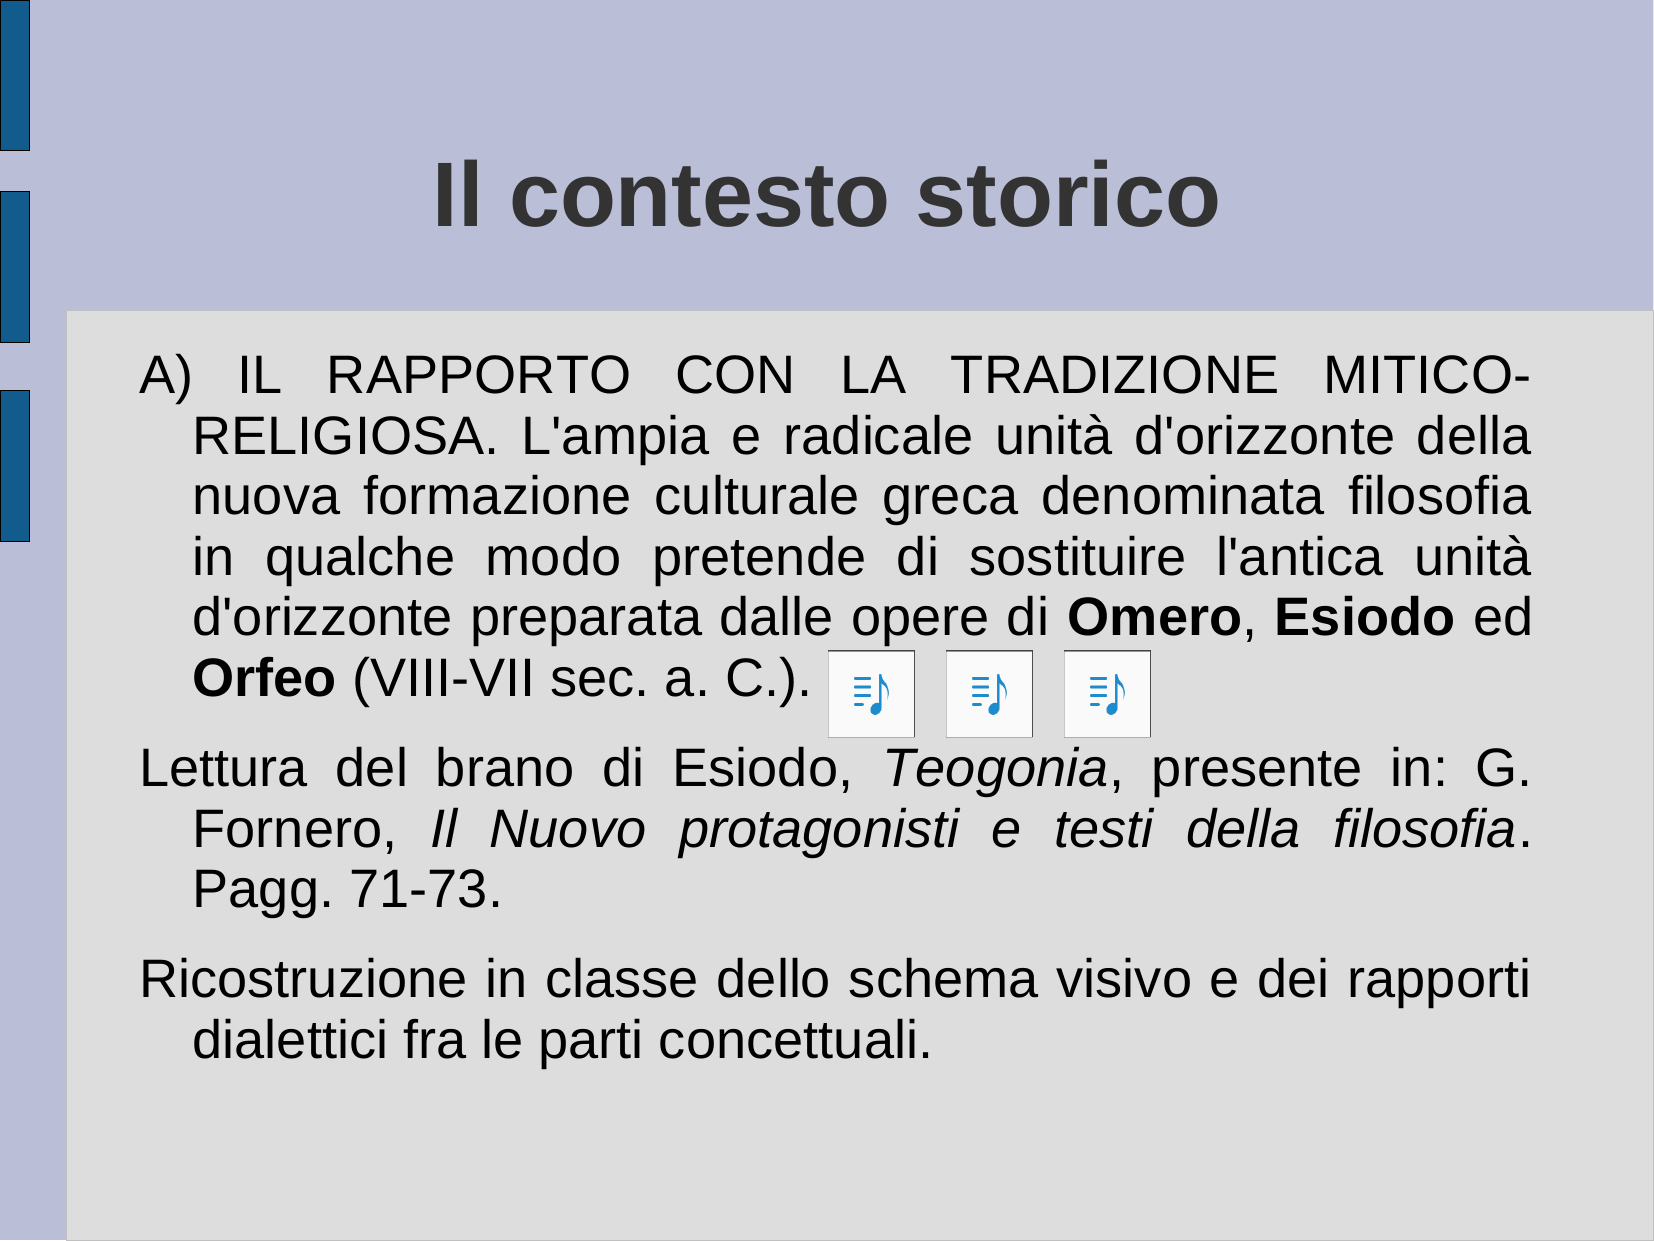

# Il contesto storico
A) IL RAPPORTO CON LA TRADIZIONE MITICO-RELIGIOSA. L'ampia e radicale unità d'orizzonte della nuova formazione culturale greca denominata filosofia in qualche modo pretende di sostituire l'antica unità d'orizzonte preparata dalle opere di Omero, Esiodo ed Orfeo (VIII-VII sec. a. C.).
Lettura del brano di Esiodo, Teogonia, presente in: G. Fornero, Il Nuovo protagonisti e testi della filosofia. Pagg. 71-73.
Ricostruzione in classe dello schema visivo e dei rapporti dialettici fra le parti concettuali.